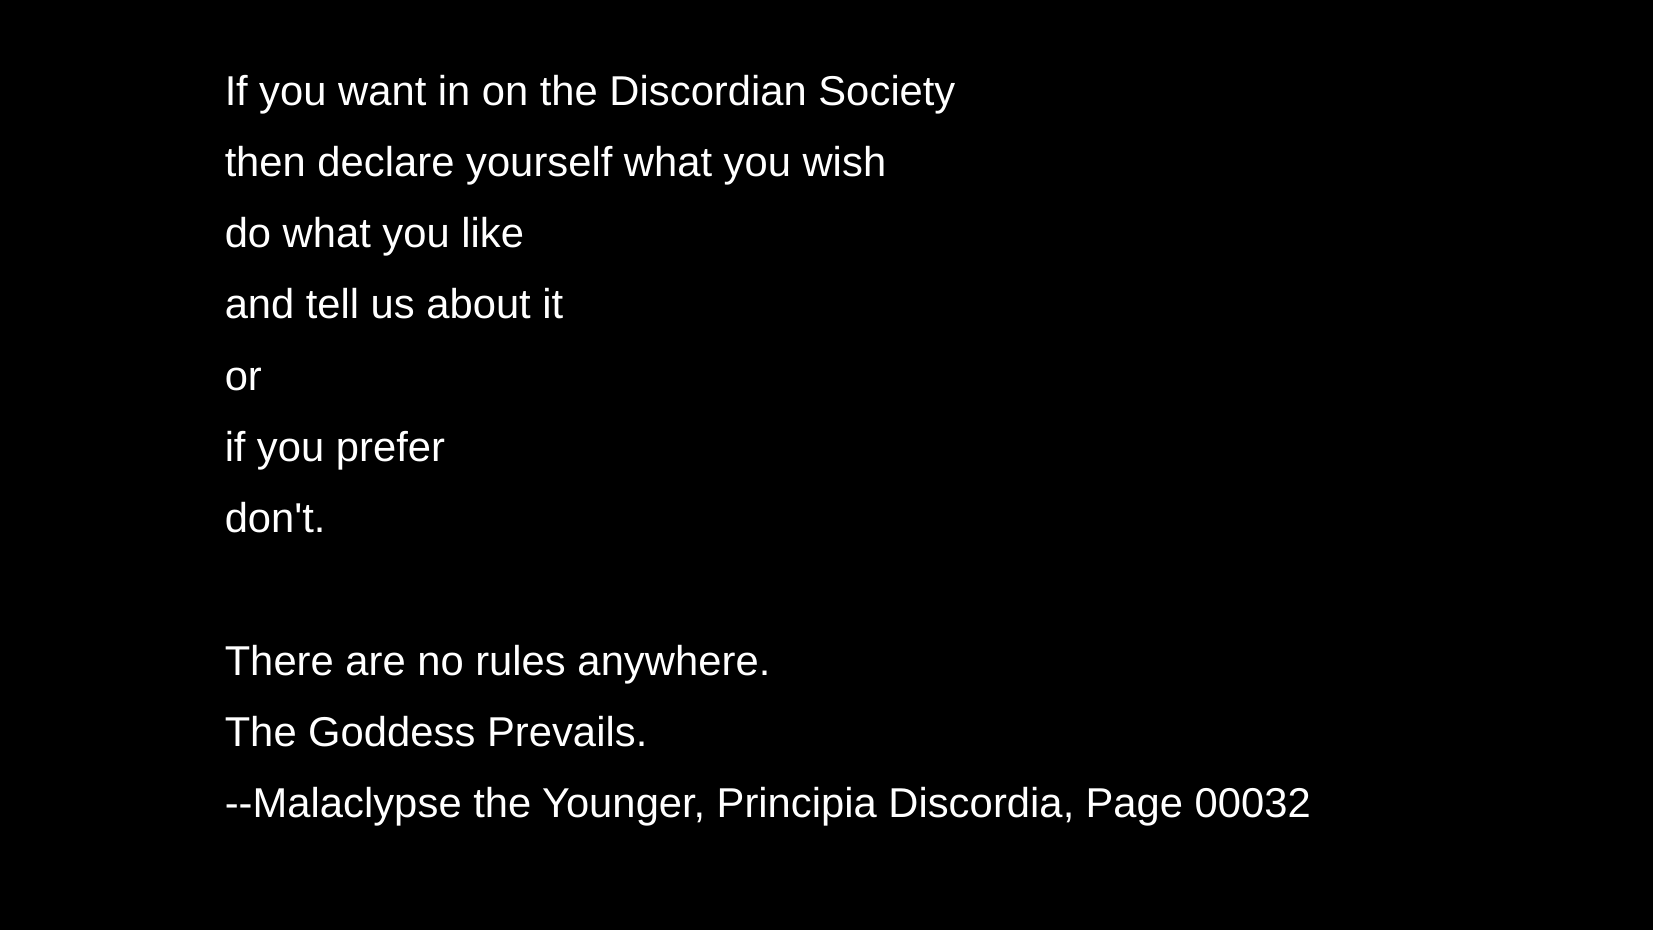

If you want in on the Discordian Society
then declare yourself what you wish
do what you like
and tell us about it
or
if you prefer
don't.
There are no rules anywhere.
The Goddess Prevails.
--Malaclypse the Younger, Principia Discordia, Page 00032